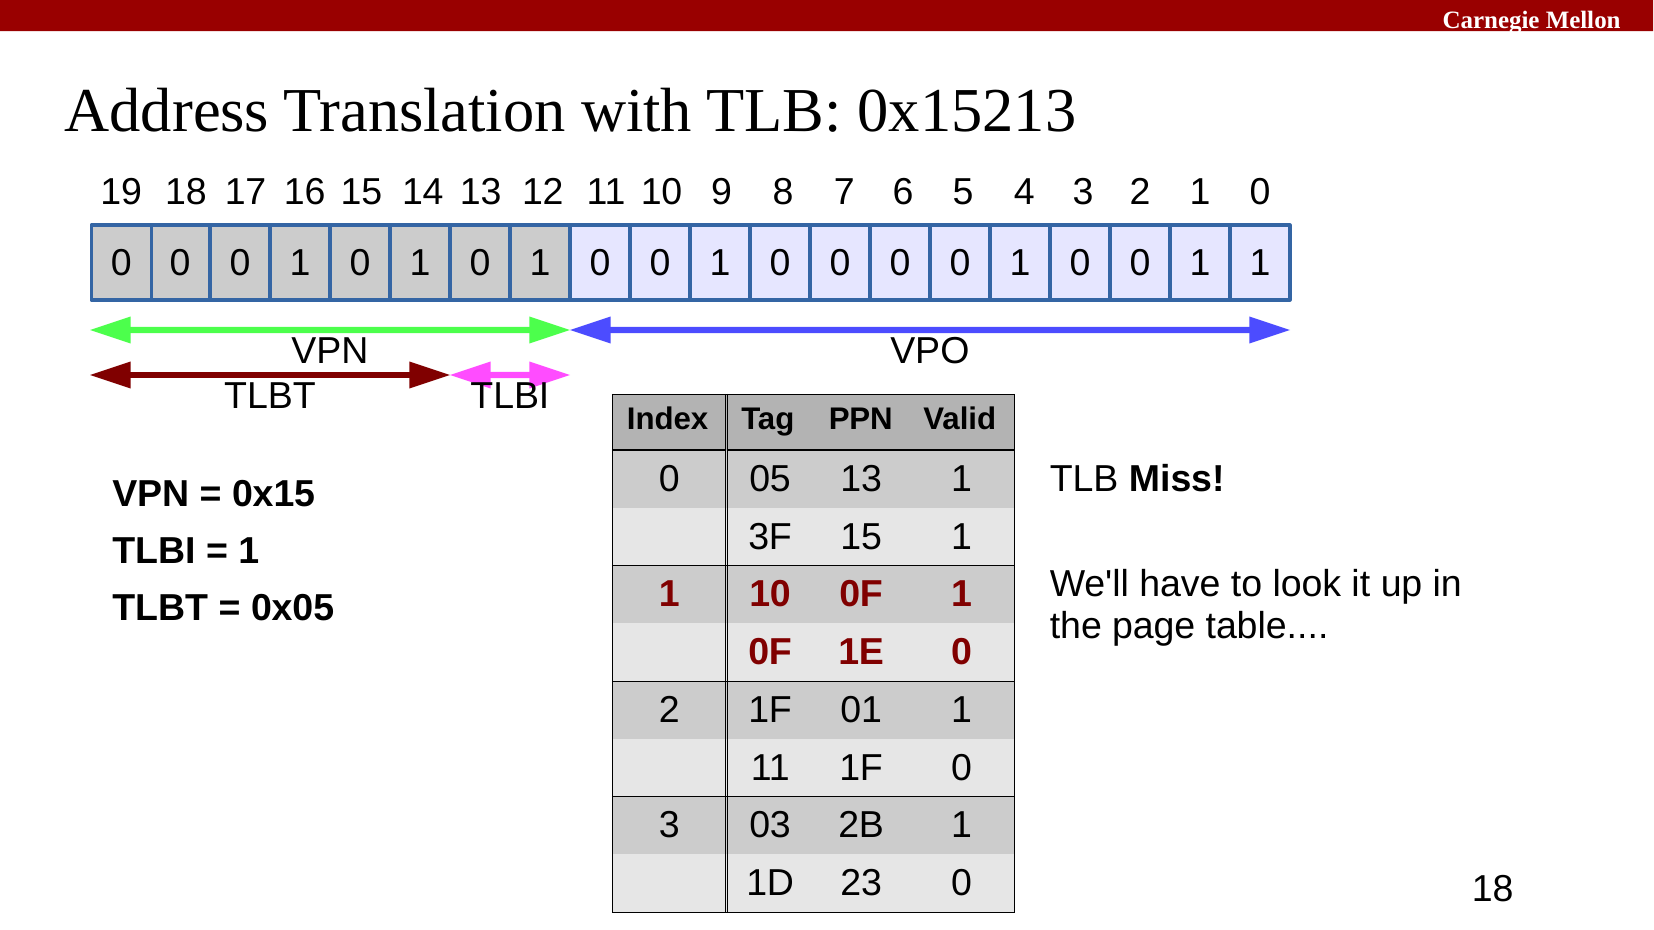

# Address Translation with TLB: 0x15213
19
18
17
16
15
14
13
12
11
10
9
8
7
6
5
4
3
2
1
0
0
0
0
1
0
1
0
1
0
0
1
0
0
0
0
1
0
0
1
1
VPN
VPO
TLBT
TLBI
| Index | Tag | PPN | Valid |
| --- | --- | --- | --- |
| 0 | 05 | 13 | 1 |
| | 3F | 15 | 1 |
| 1 | 10 | 0F | 1 |
| | 0F | 1E | 0 |
| 2 | 1F | 01 | 1 |
| | 11 | 1F | 0 |
| 3 | 03 | 2B | 1 |
| | 1D | 23 | 0 |
TLB Miss!
VPN = 0x15
TLBI = 1
We'll have to look it up in
the page table....
TLBT = 0x05